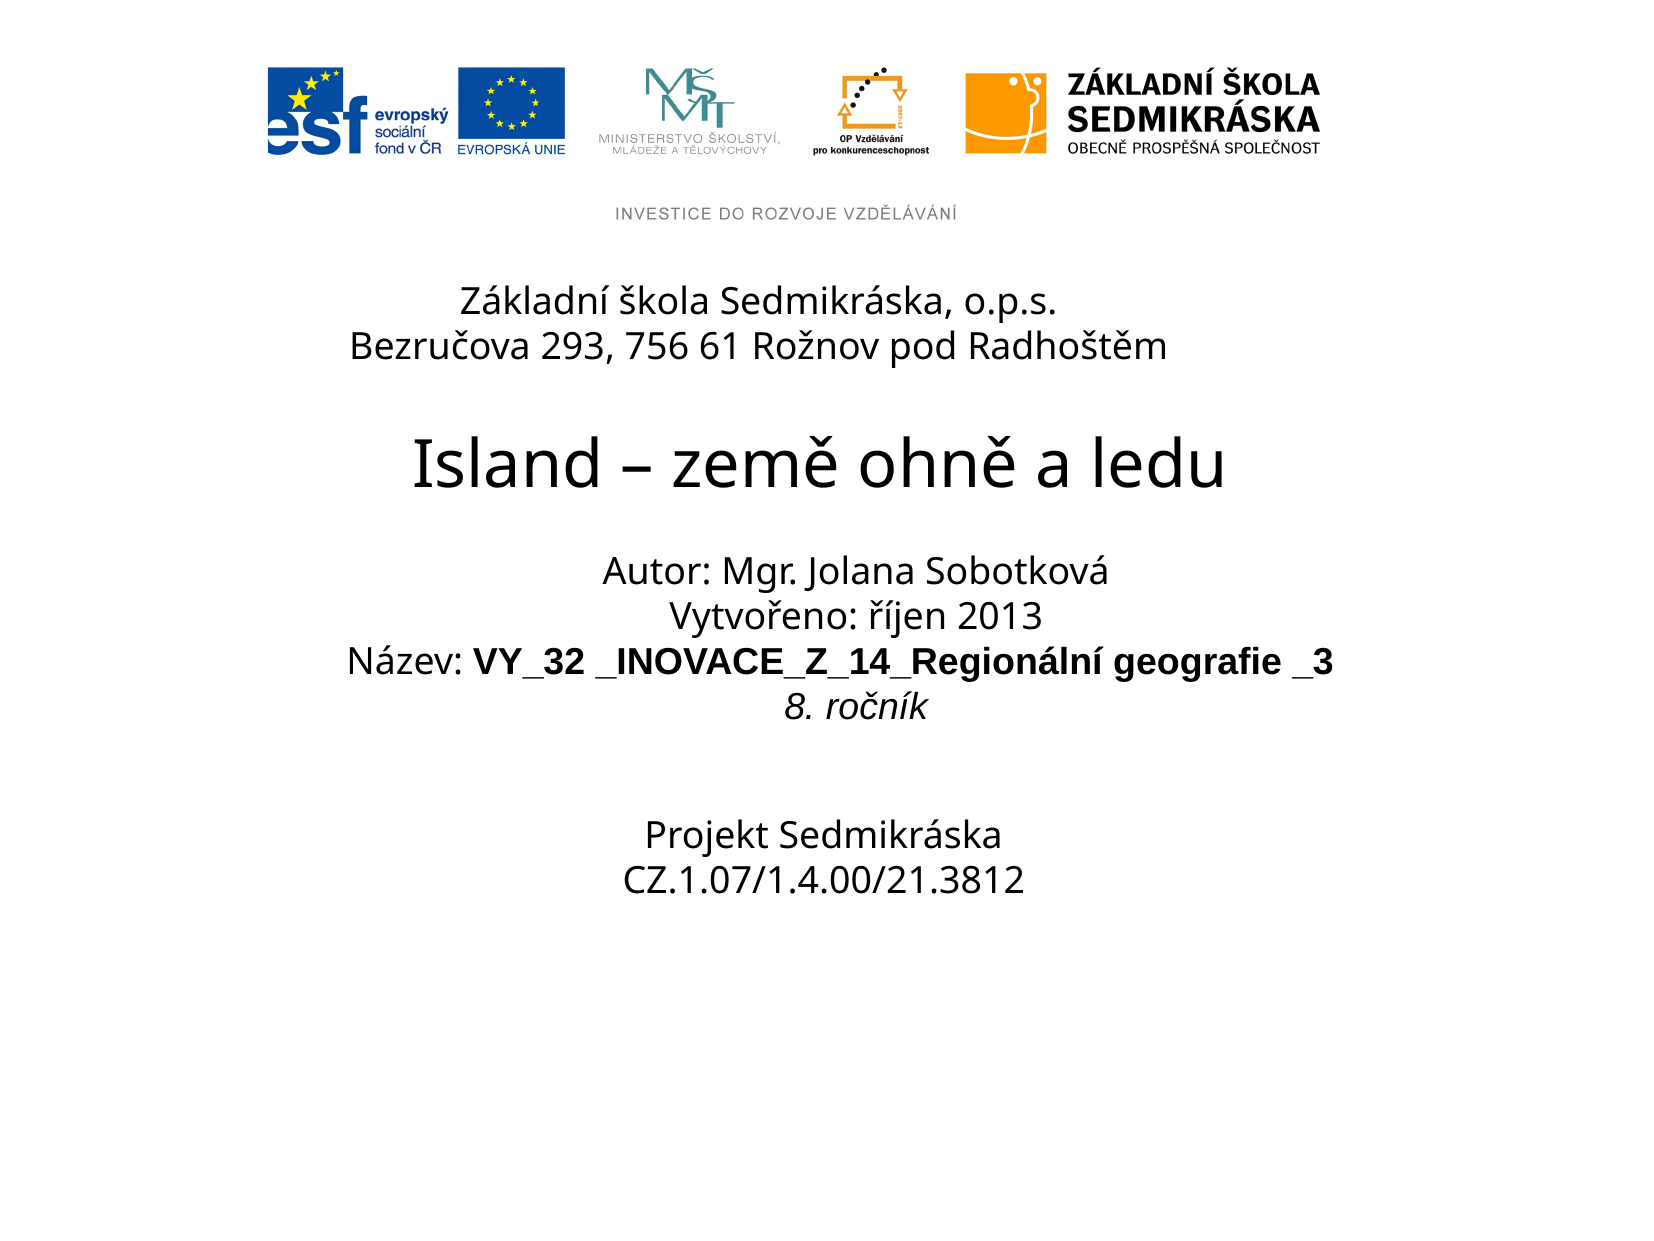

Základní škola Sedmikráska, o.p.s.
Bezručova 293, 756 61 Rožnov pod Radhoštěm
Island – země ohně a ledu
Autor: Mgr. Jolana Sobotková
Vytvořeno: říjen 2013
 Název: VY_32 _INOVACE_Z_14_Regionální geografie _3
8. ročník
Projekt Sedmikráska
CZ.1.07/1.4.00/21.3812